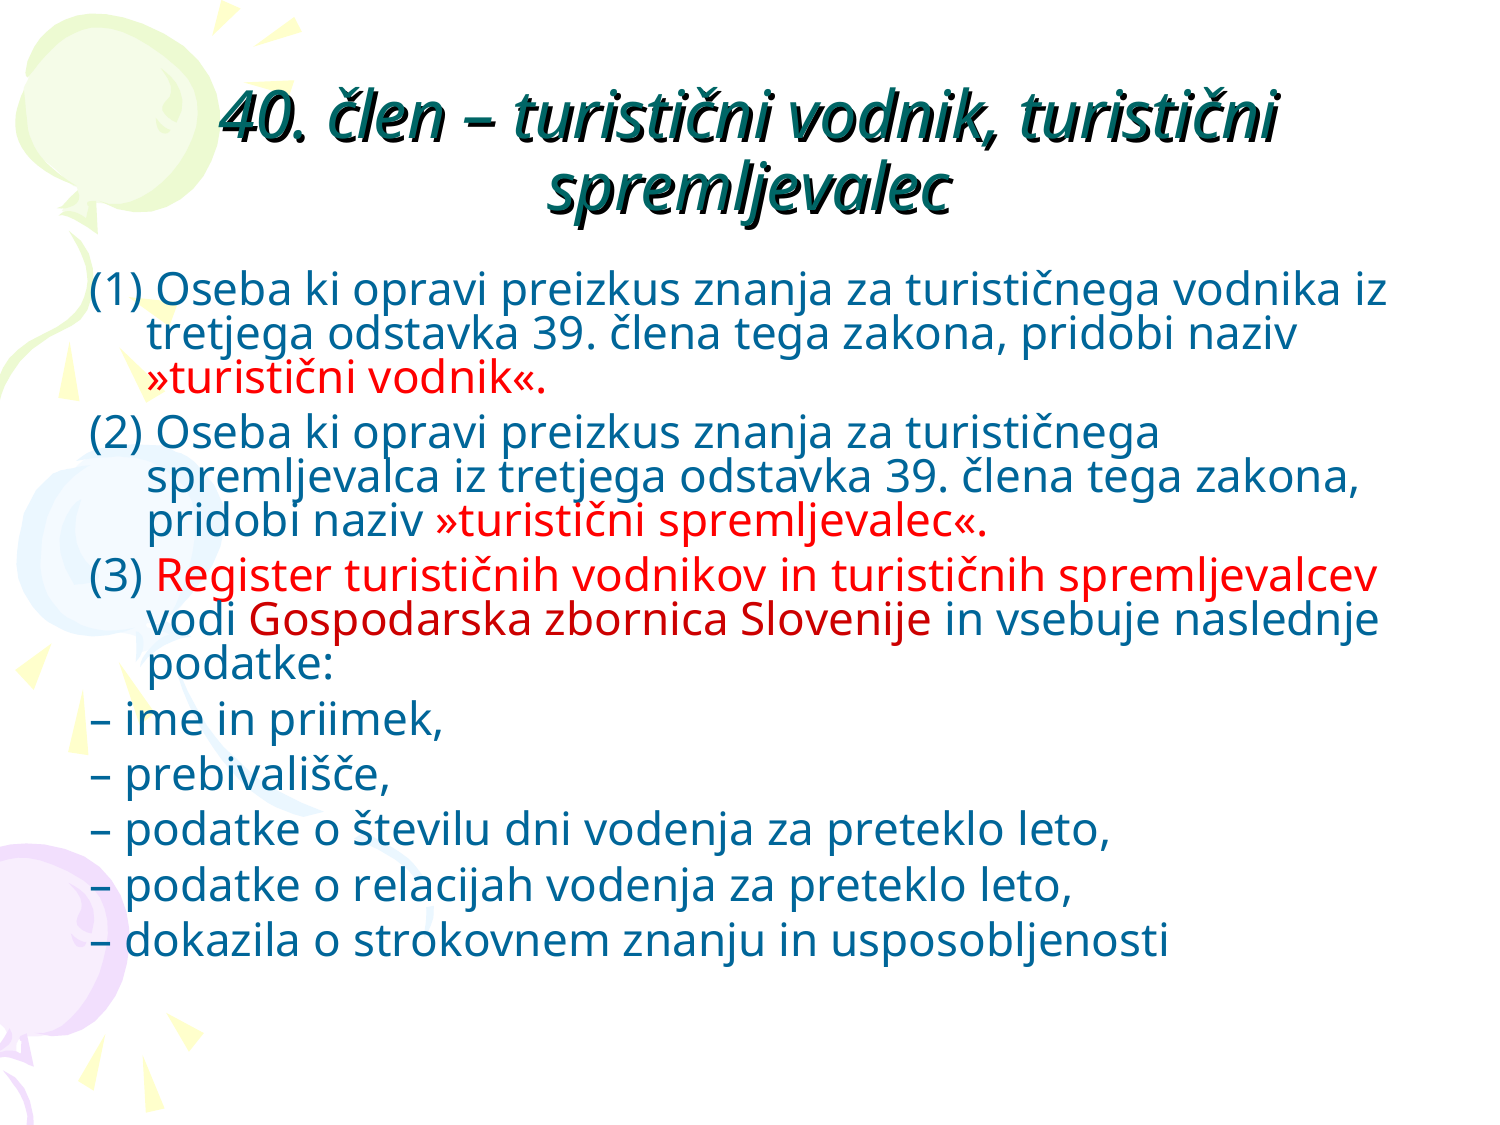

# 40. člen – turistični vodnik, turistični spremljevalec
(1) Oseba ki opravi preizkus znanja za turističnega vodnika iz tretjega odstavka 39. člena tega zakona, pridobi naziv »turistični vodnik«.
(2) Oseba ki opravi preizkus znanja za turističnega spremljevalca iz tretjega odstavka 39. člena tega zakona, pridobi naziv »turistični spremljevalec«.
(3) Register turističnih vodnikov in turističnih spremljevalcev vodi Gospodarska zbornica Slovenije in vsebuje naslednje podatke:
– ime in priimek,
– prebivališče,
– podatke o številu dni vodenja za preteklo leto,
– podatke o relacijah vodenja za preteklo leto,
– dokazila o strokovnem znanju in usposobljenosti